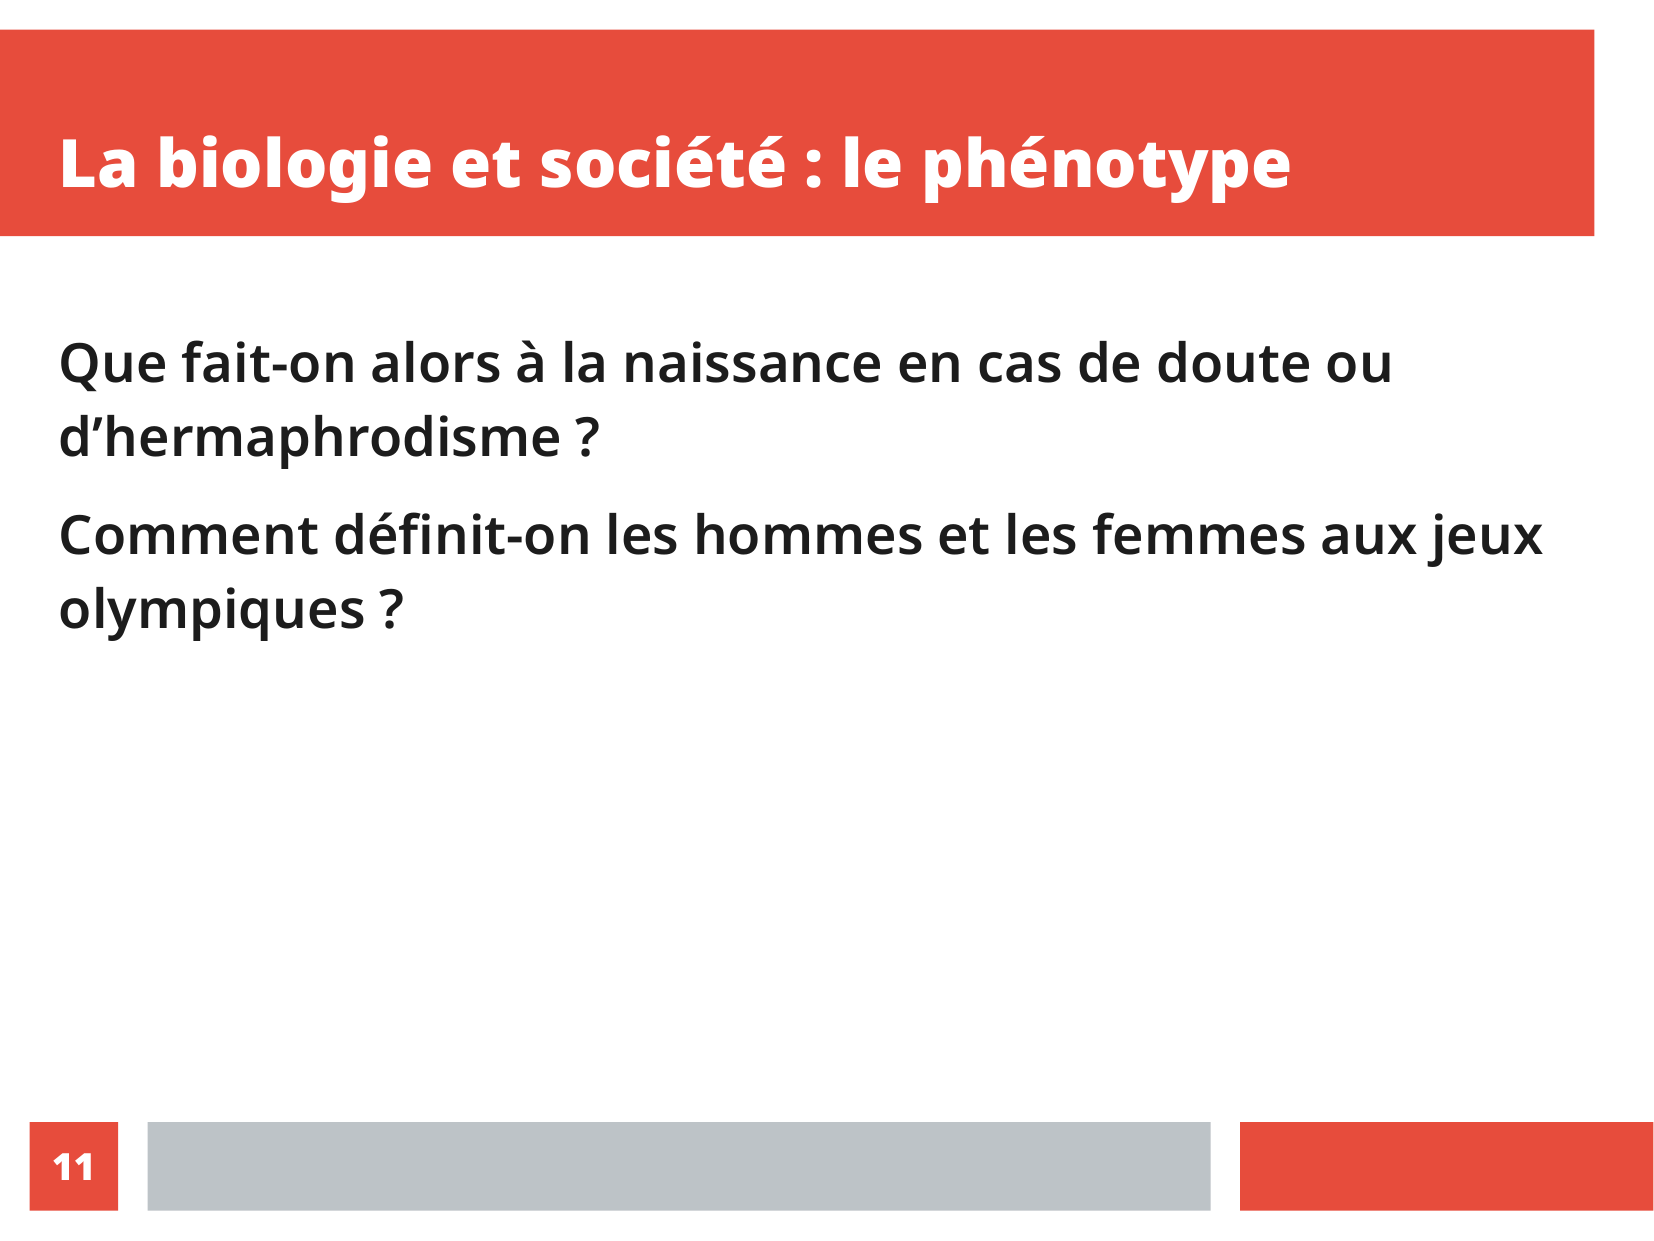

# La biologie et société : le phénotype
Que fait-on alors à la naissance en cas de doute ou d’hermaphrodisme ?
Comment définit-on les hommes et les femmes aux jeux olympiques ?
11